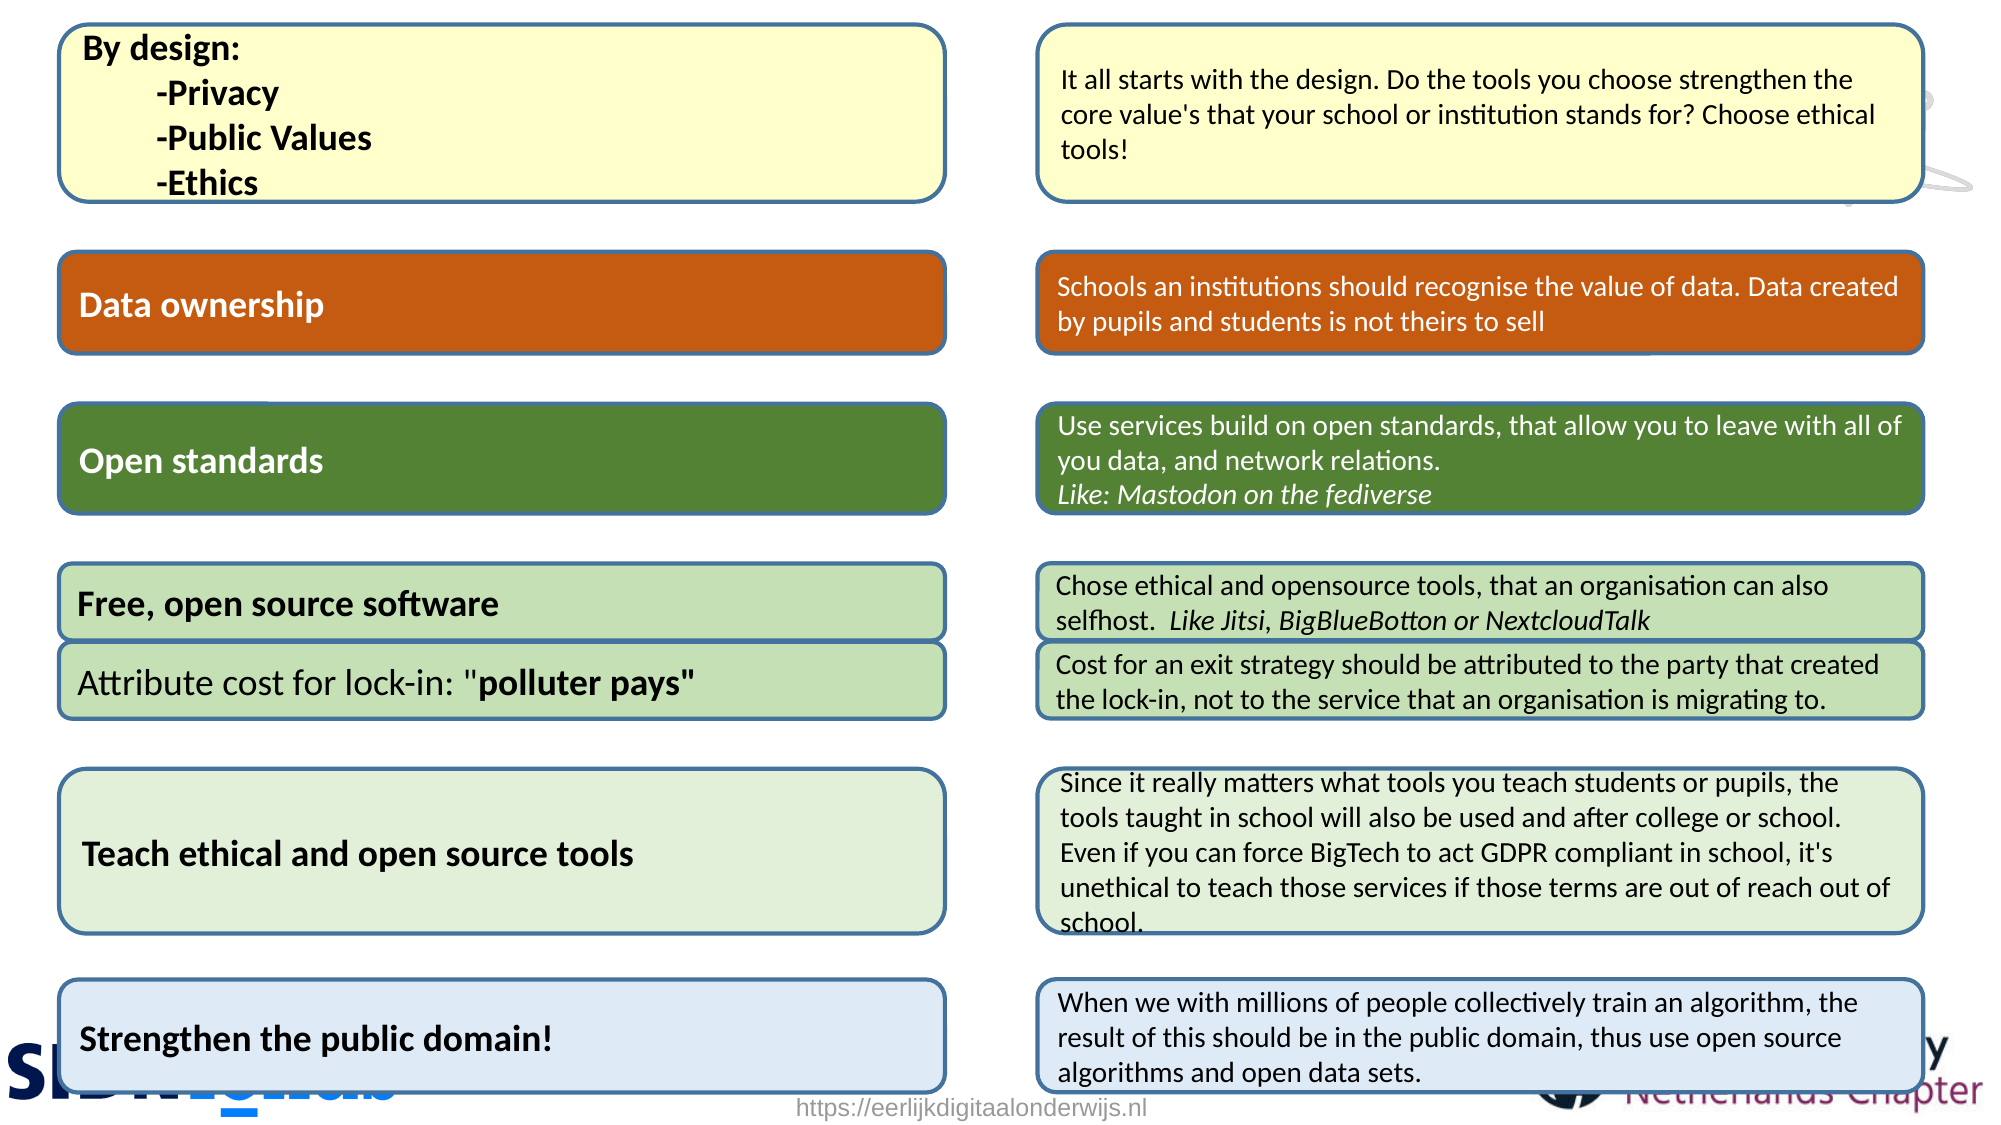

By design:
	-Privacy
	-Public Values
	-Ethics
It all starts with the design. Do the tools you choose strengthen the core value's that your school or institution stands for? Choose ethical tools!
Schools an institutions should recognise the value of data. Data created by pupils and students is not theirs to sell
Data ownership
Use services build on open standards, that allow you to leave with all of you data, and network relations.
Like: Mastodon on the fediverse
Open standards
Chose ethical and opensource tools, that an organisation can also selfhost. Like Jitsi, BigBlueBotton or NextcloudTalk
Cost for an exit strategy should be attributed to the party that created the lock-in, not to the service that an organisation is migrating to.
Free, open source software
Attribute cost for lock-in: "polluter pays"
Since it really matters what tools you teach students or pupils, the tools taught in school will also be used and after college or school.
Even if you can force BigTech to act GDPR compliant in school, it's unethical to teach those services if those terms are out of reach out of school.
Teach ethical and open source tools
When we with millions of people collectively train an algorithm, the result of this should be in the public domain, thus use open source algorithms and open data sets.
Strengthen the public domain!